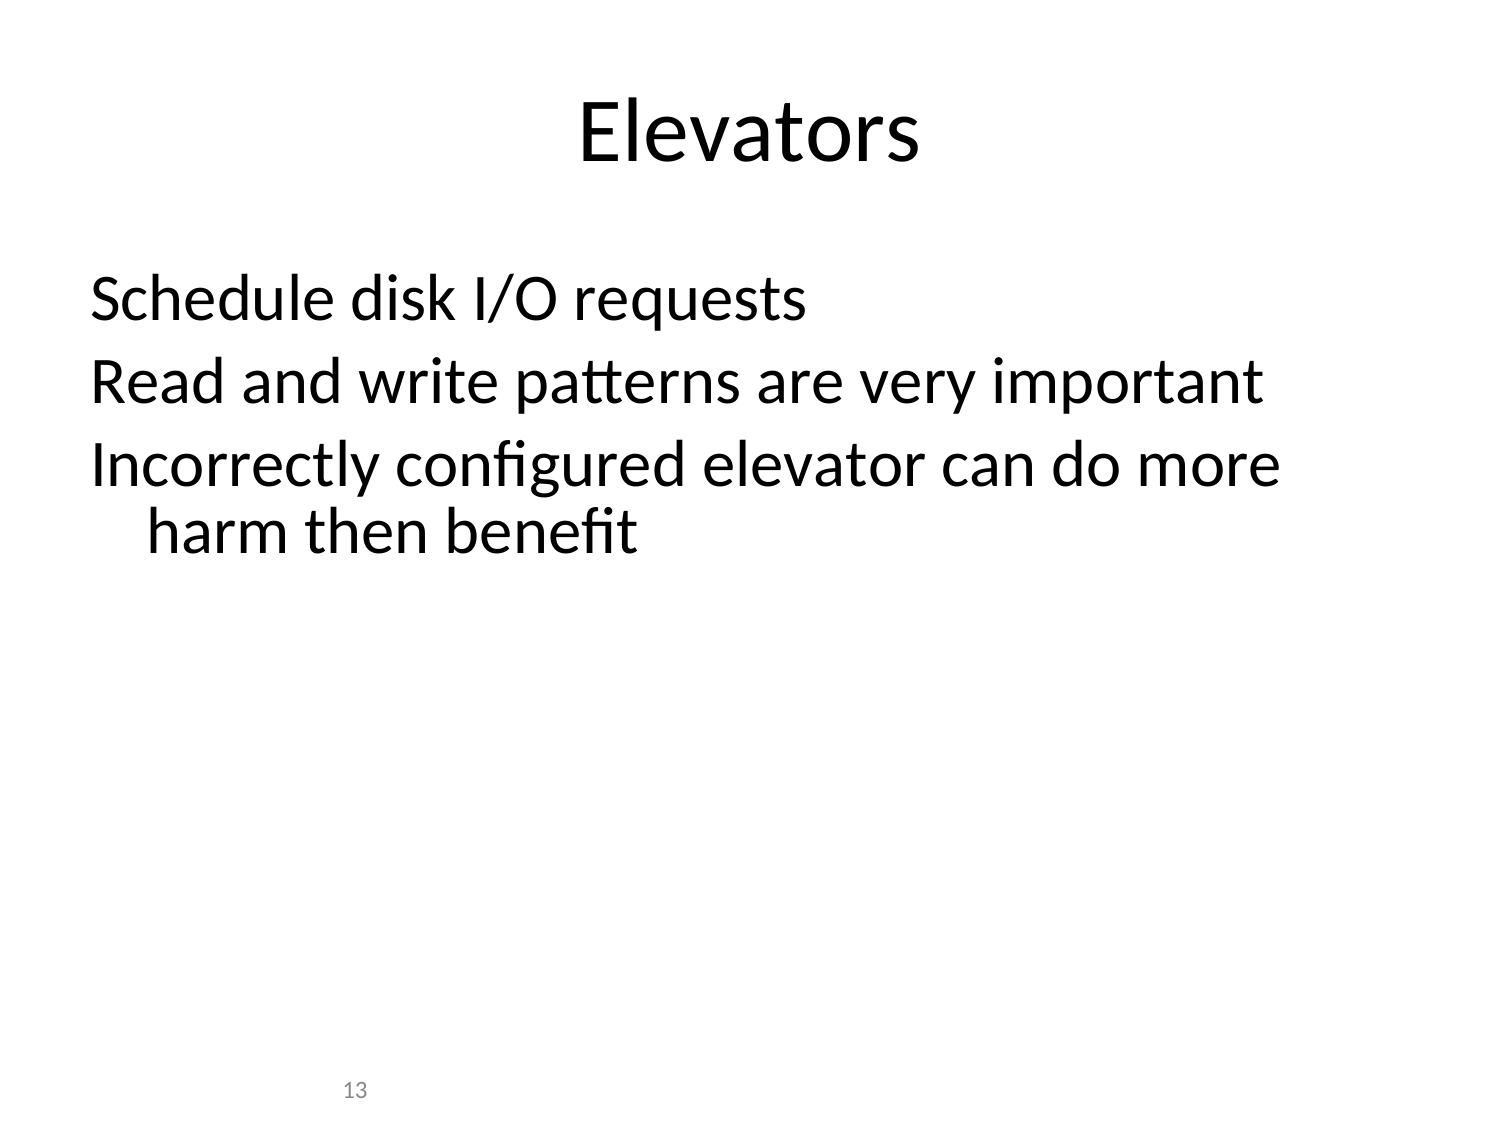

Elevators
Schedule disk I/O requests
Read and write patterns are very important
Incorrectly configured elevator can do more harm then benefit